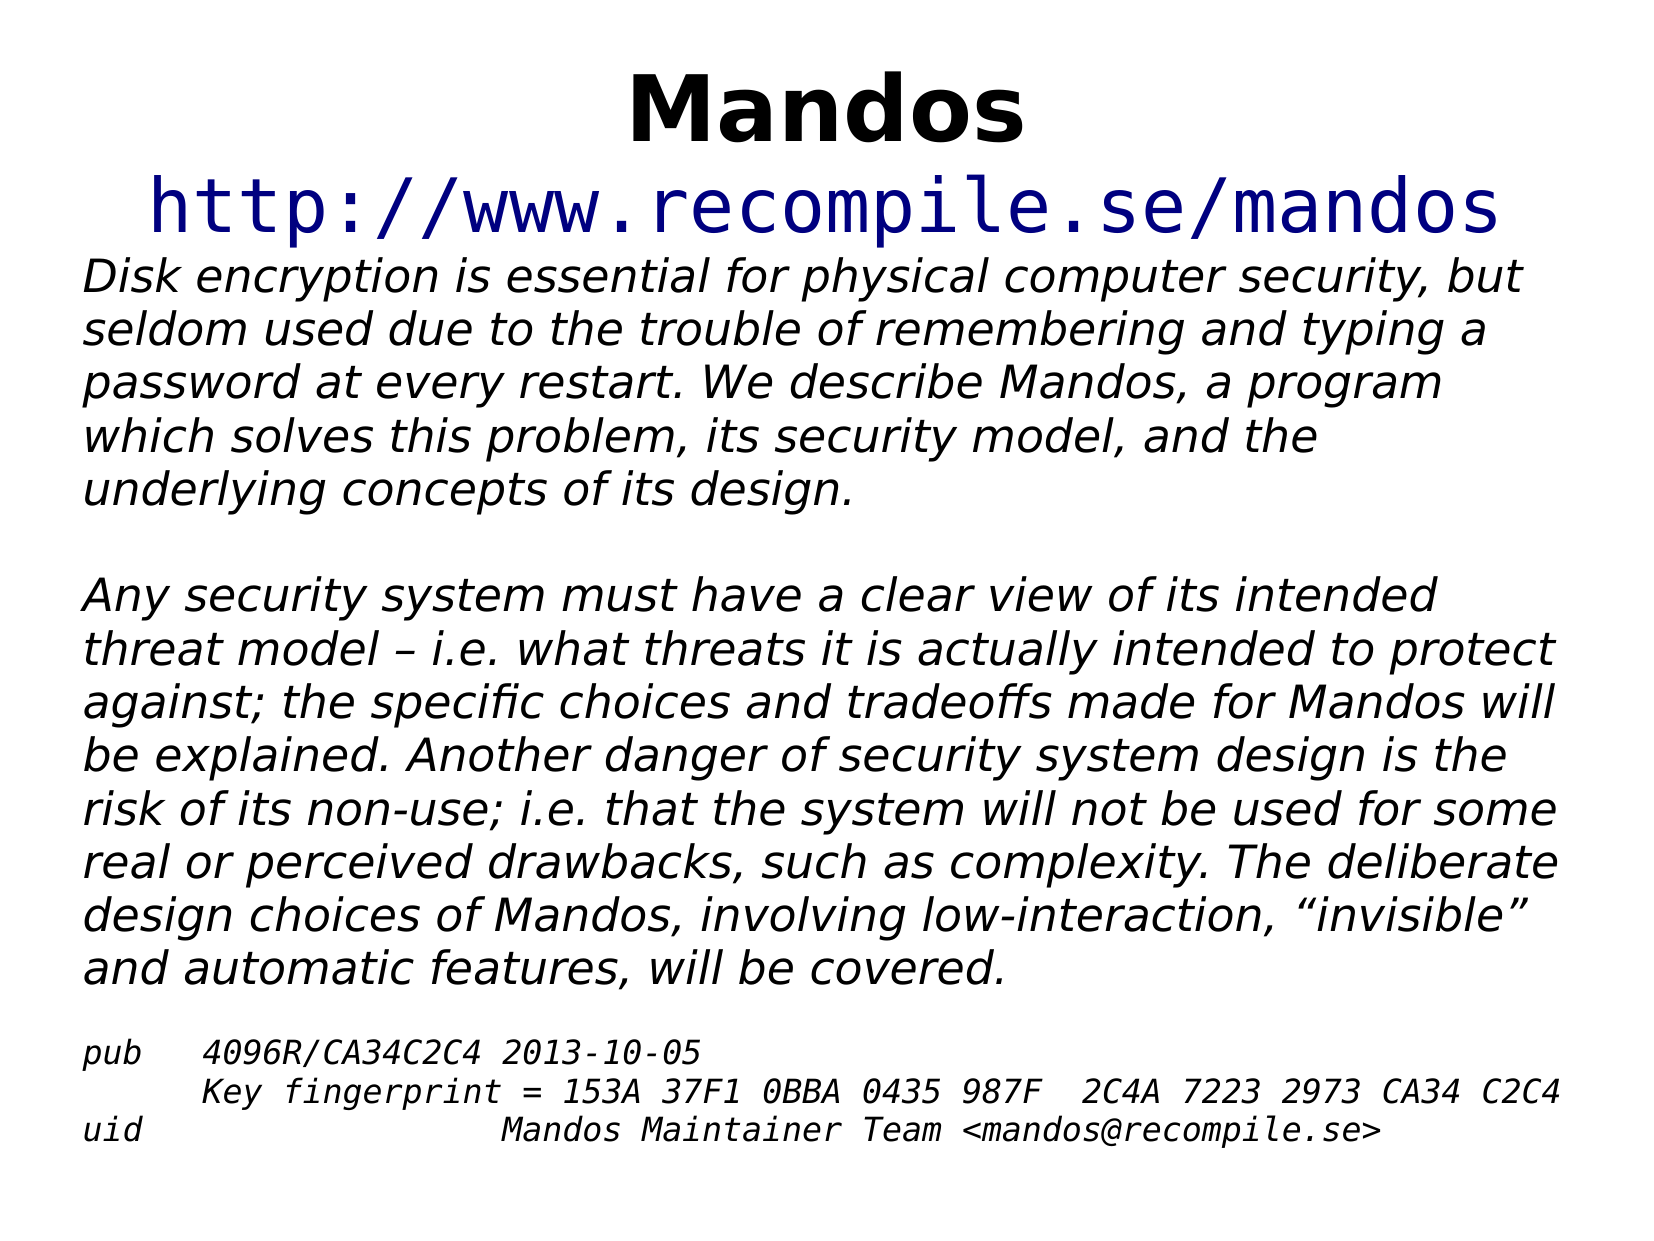

# Mandos http://www.recompile.se/mandos
Disk encryption is essential for physical computer security, but seldom used due to the trouble of remembering and typing a password at every restart. We describe Mandos, a program which solves this problem, its security model, and the underlying concepts of its design.
Any security system must have a clear view of its intended threat model – i.e. what threats it is actually intended to protect against; the specific choices and tradeoffs made for Mandos will be explained. Another danger of security system design is the risk of its non-use; i.e. that the system will not be used for some real or perceived drawbacks, such as complexity. The deliberate design choices of Mandos, involving low-interaction, “invisible” and automatic features, will be covered.
pub 4096R/CA34C2C4 2013-10-05
 Key fingerprint = 153A 37F1 0BBA 0435 987F 2C4A 7223 2973 CA34 C2C4
uid Mandos Maintainer Team <mandos@recompile.se>